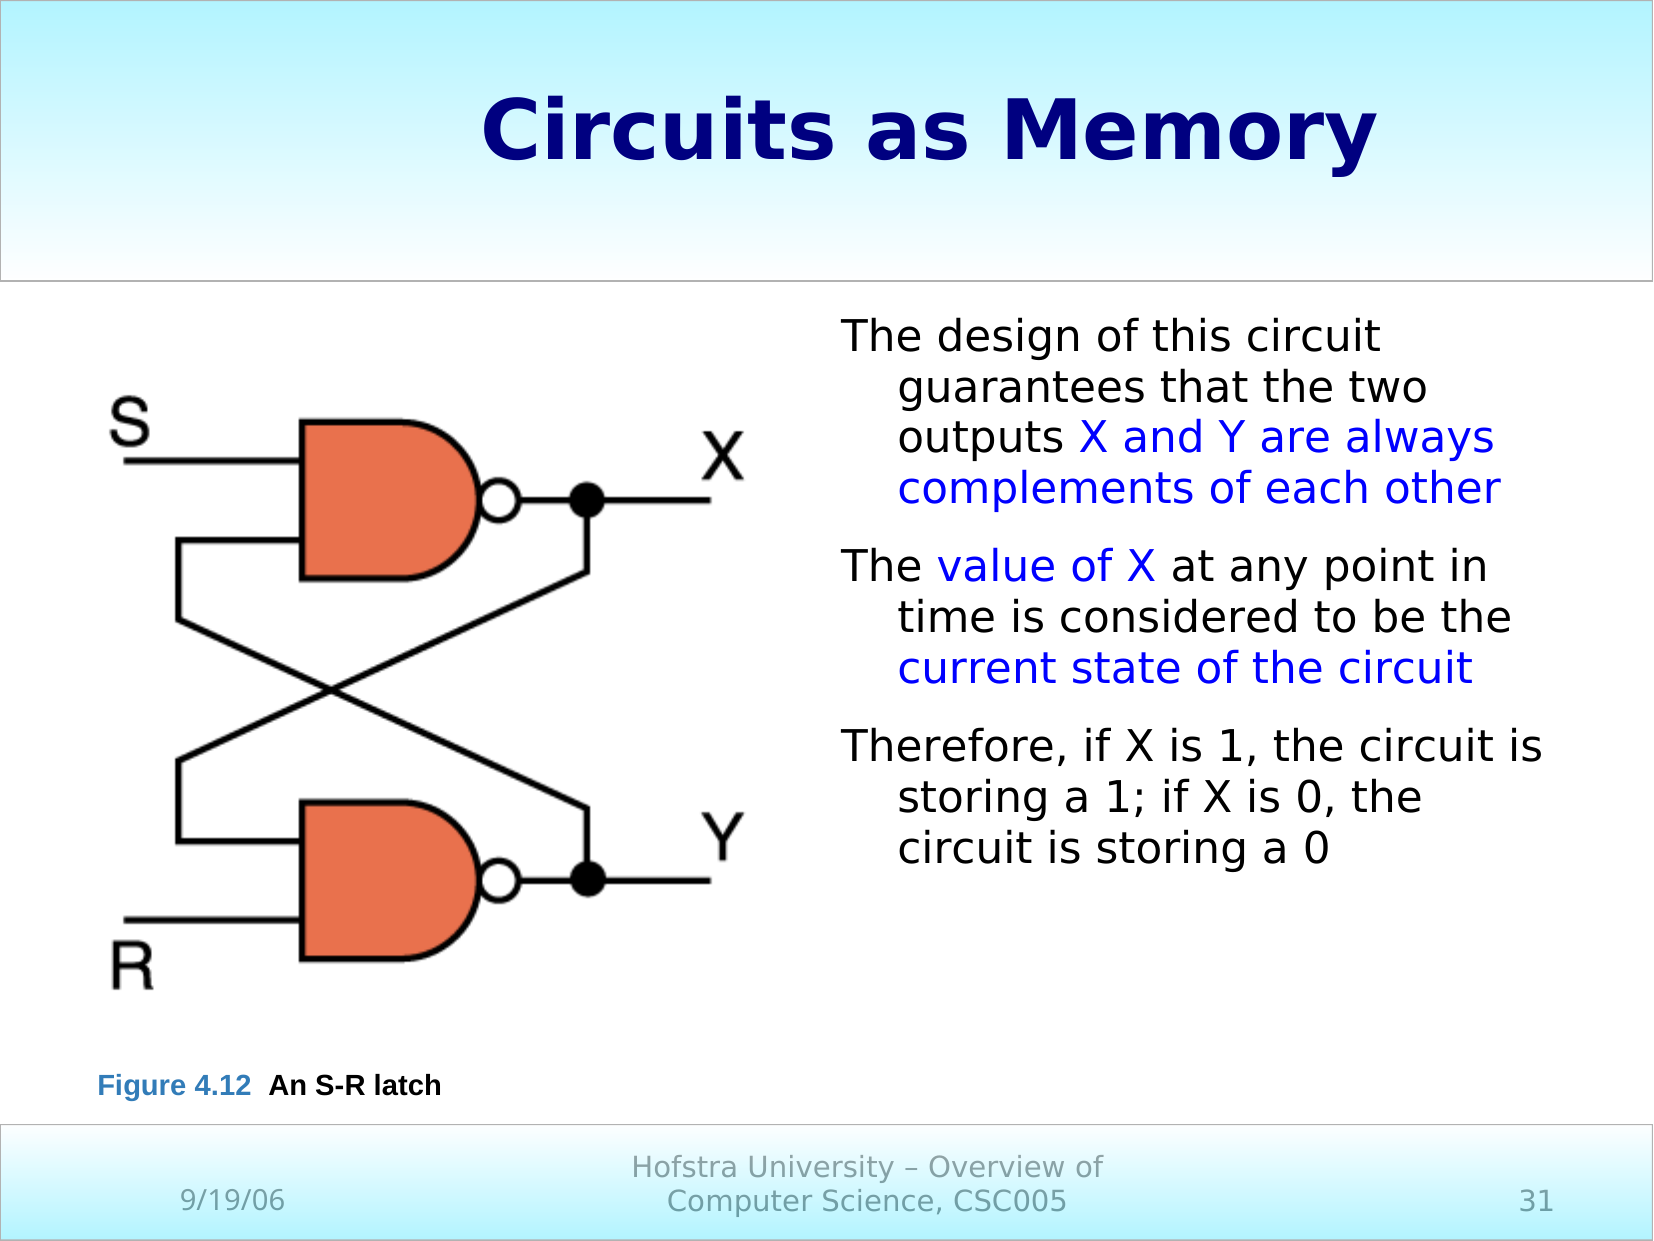

# Circuits as Memory
The design of this circuit guarantees that the two outputs X and Y are always complements of each other
The value of X at any point in time is considered to be the current state of the circuit
Therefore, if X is 1, the circuit is storing a 1; if X is 0, the circuit is storing a 0
Figure 4.12 An S-R latch
09/27/06
31